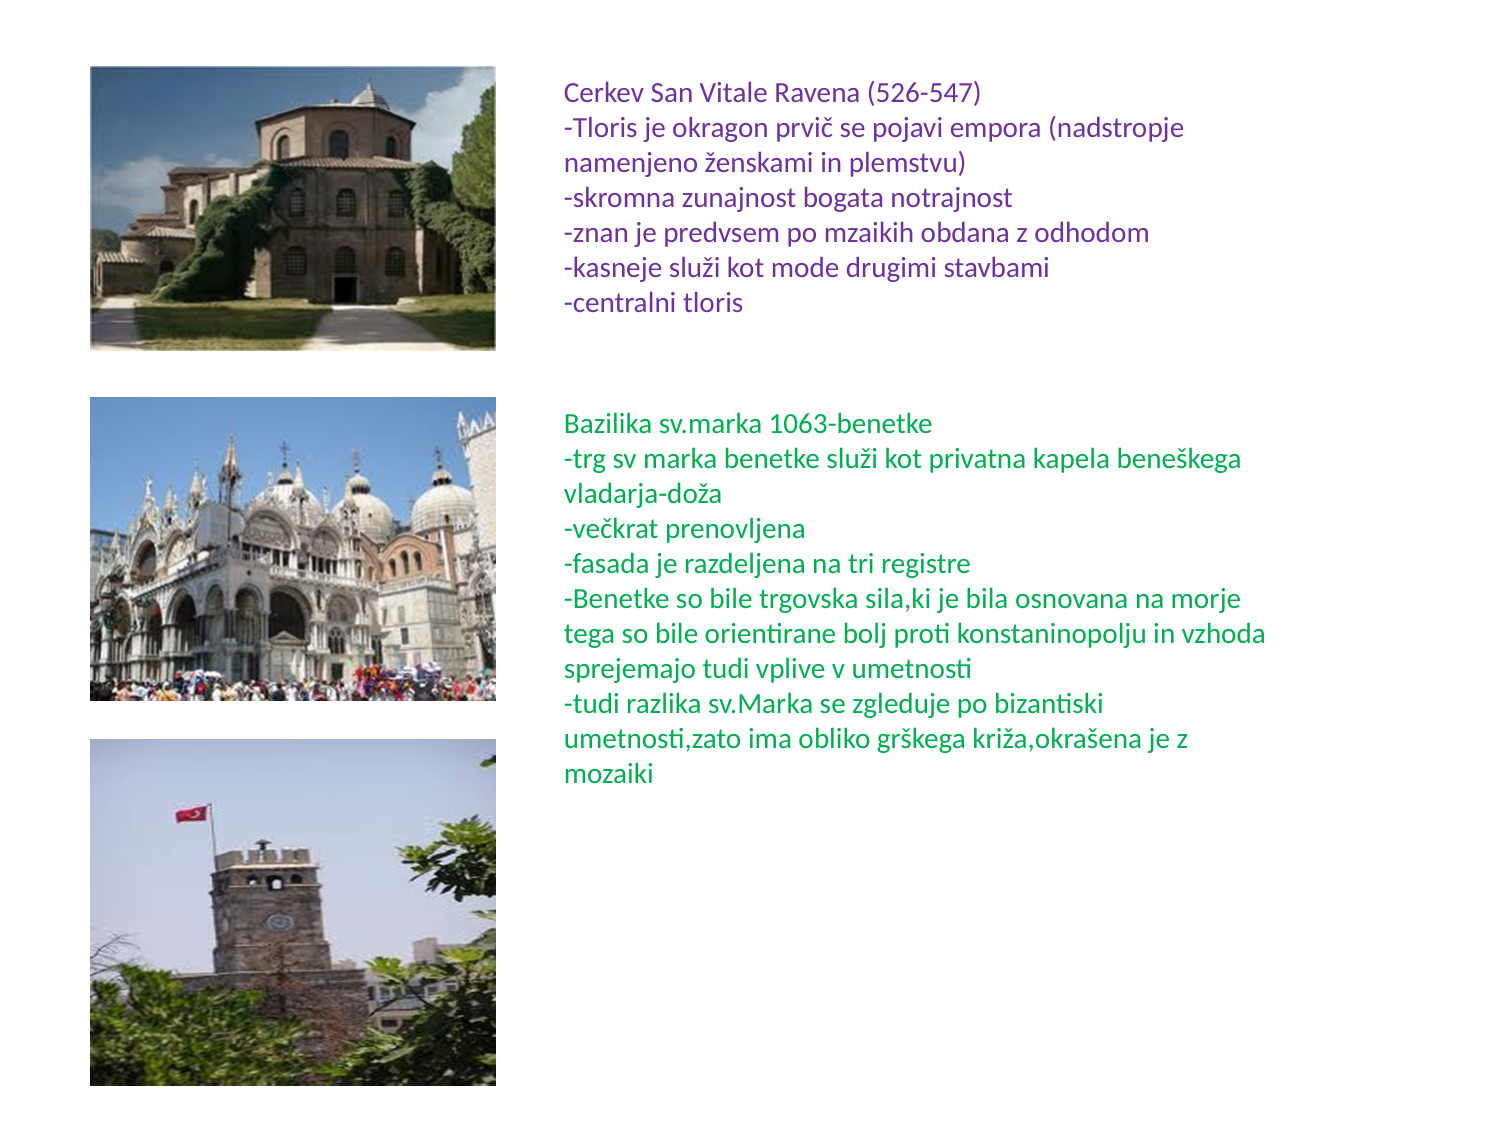

Cerkev San Vitale Ravena (526-547)
-Tloris je okragon prvič se pojavi empora (nadstropje namenjeno ženskami in plemstvu)
-skromna zunajnost bogata notrajnost
-znan je predvsem po mzaikih obdana z odhodom
-kasneje služi kot mode drugimi stavbami
-centralni tloris
Bazilika sv.marka 1063-benetke
-trg sv marka benetke služi kot privatna kapela beneškega vladarja-doža
-večkrat prenovljena
-fasada je razdeljena na tri registre
-Benetke so bile trgovska sila,ki je bila osnovana na morje tega so bile orientirane bolj proti konstaninopolju in vzhoda sprejemajo tudi vplive v umetnosti
-tudi razlika sv.Marka se zgleduje po bizantiski umetnosti,zato ima obliko grškega križa,okrašena je z mozaiki